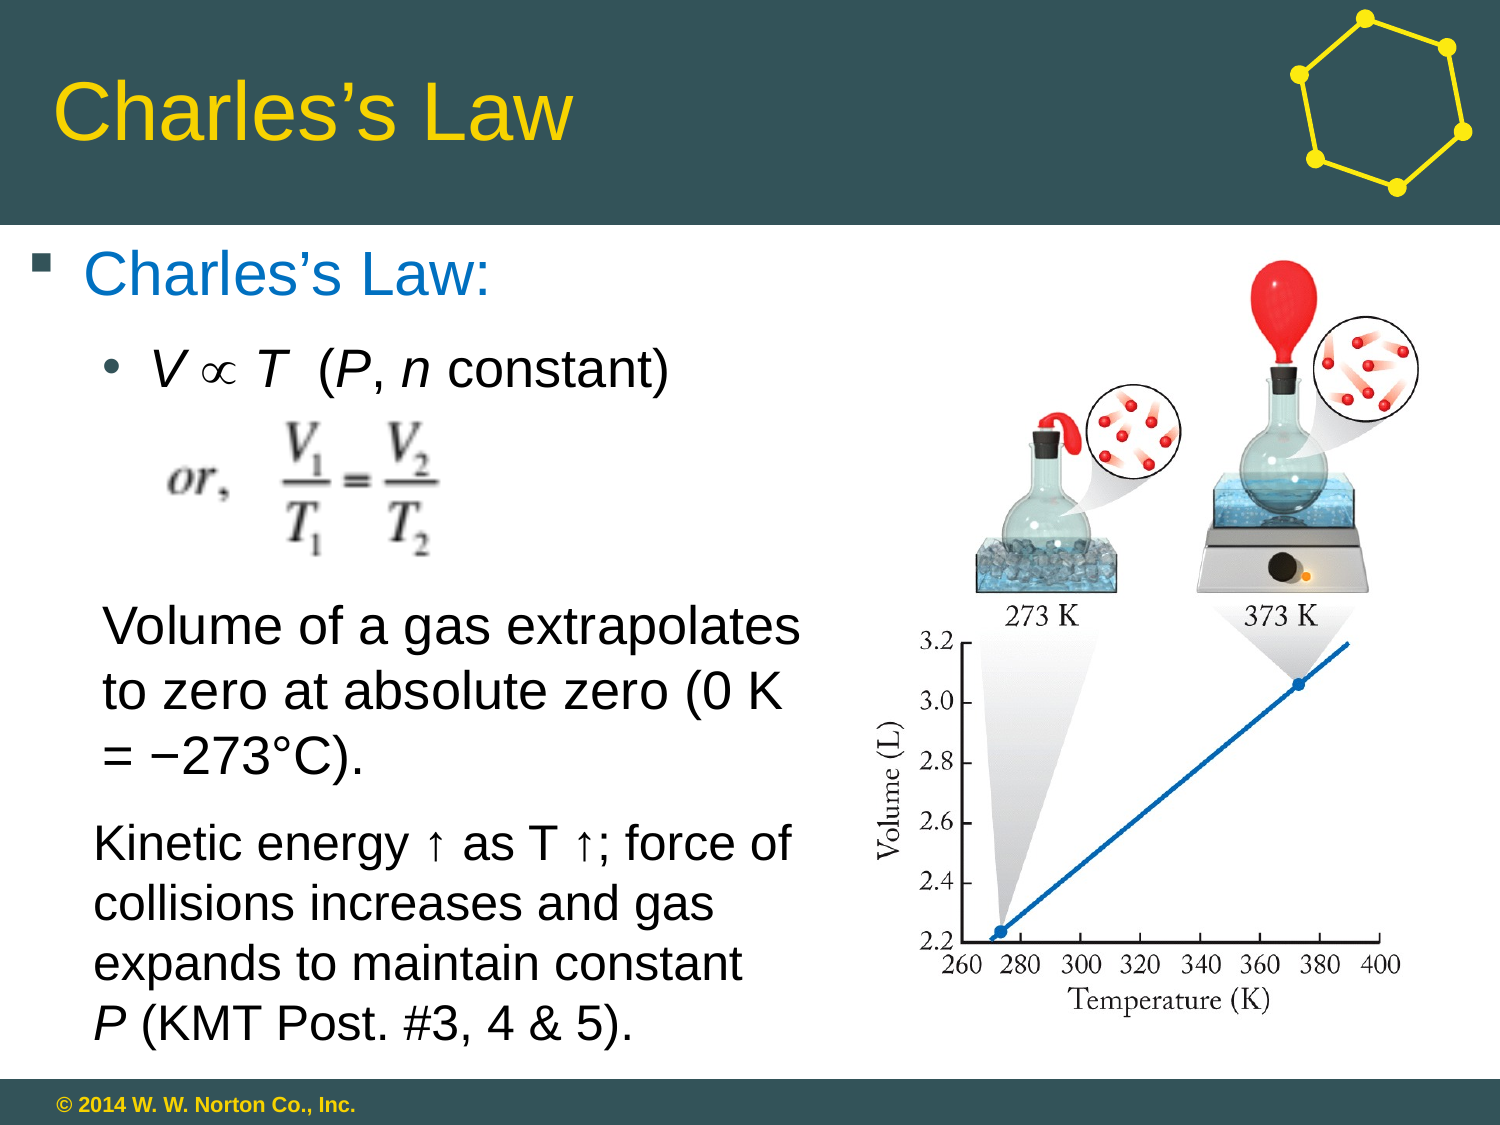

# Charles’s Law
Charles’s Law:
V  T (P, n constant)
Volume of a gas extrapolates to zero at absolute zero (0 K = −273°C).
Kinetic energy ↑ as T ↑; force of collisions increases and gas expands to maintain constant P (KMT Post. #3, 4 & 5).